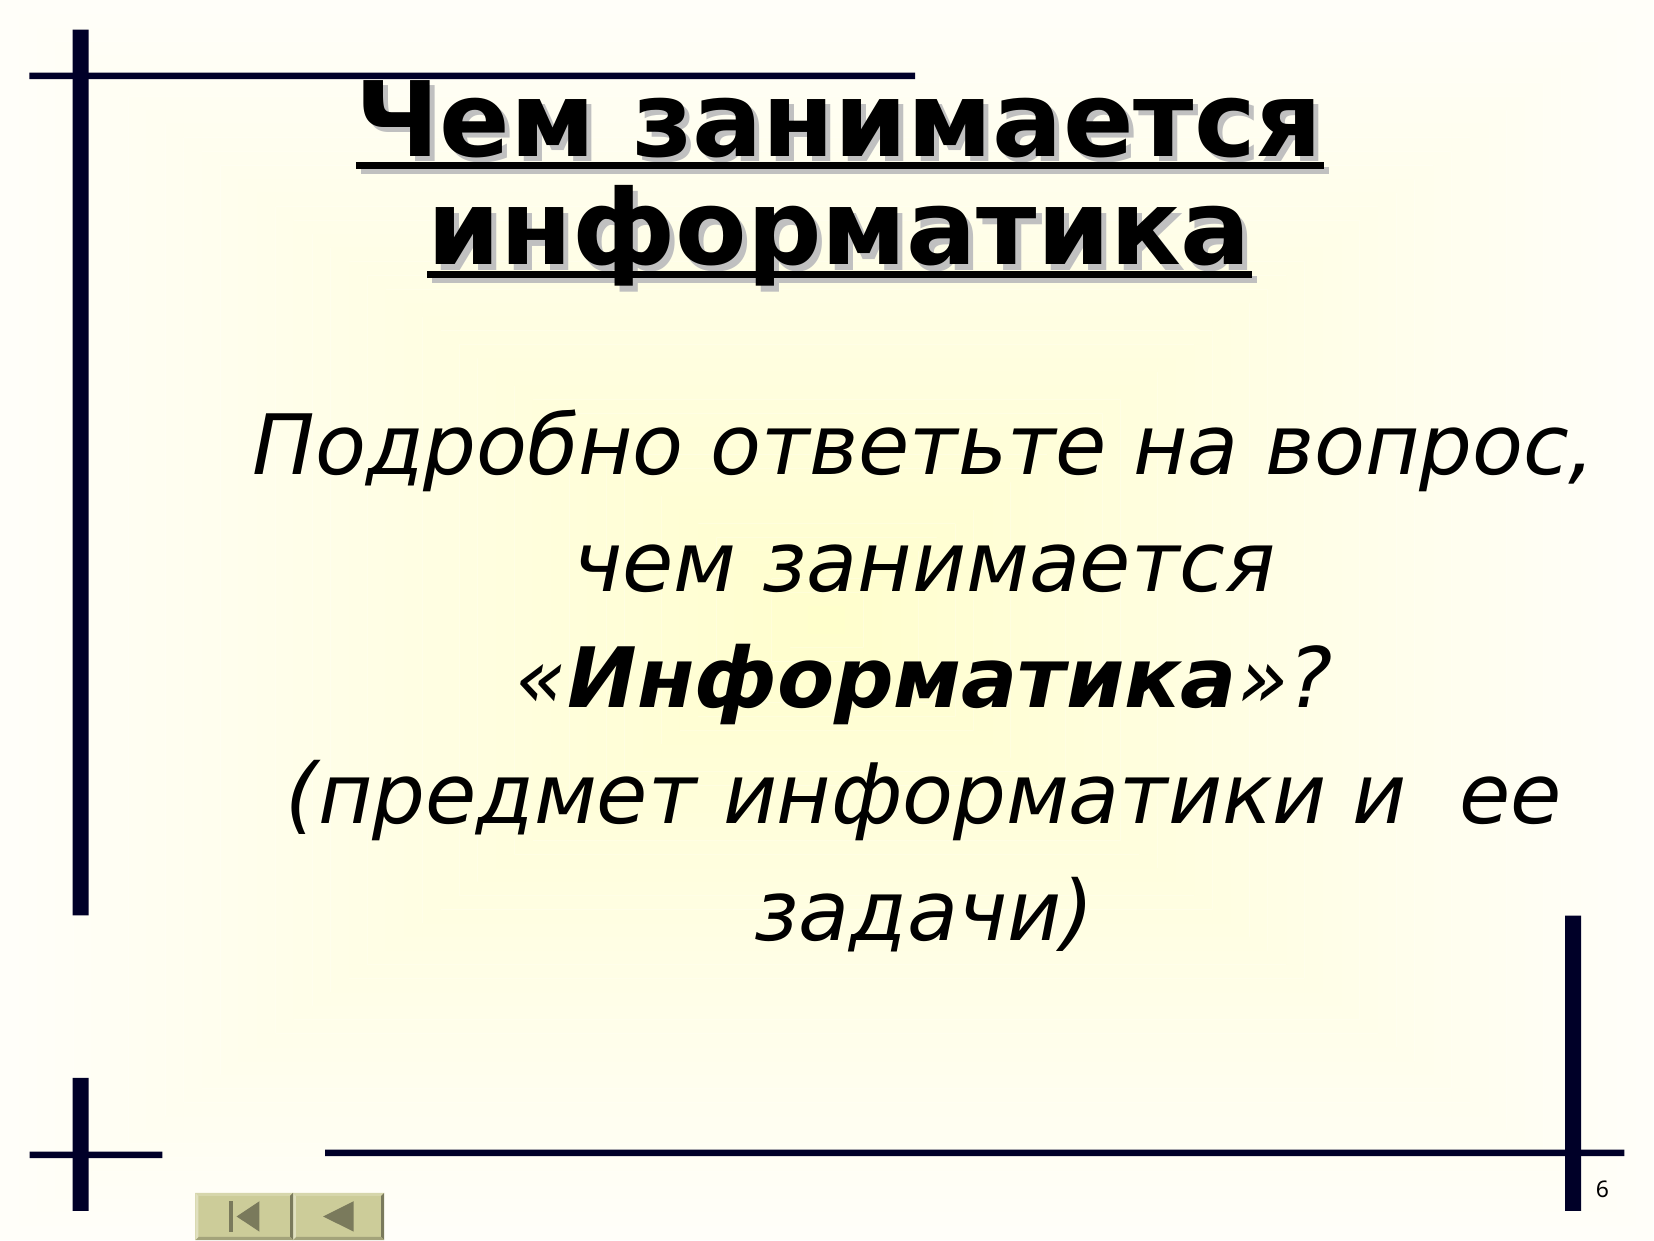

Чем занимается информатика
Подробно ответьте на вопрос, чем занимается «Информатика»?
(предмет информатики и ее задачи)